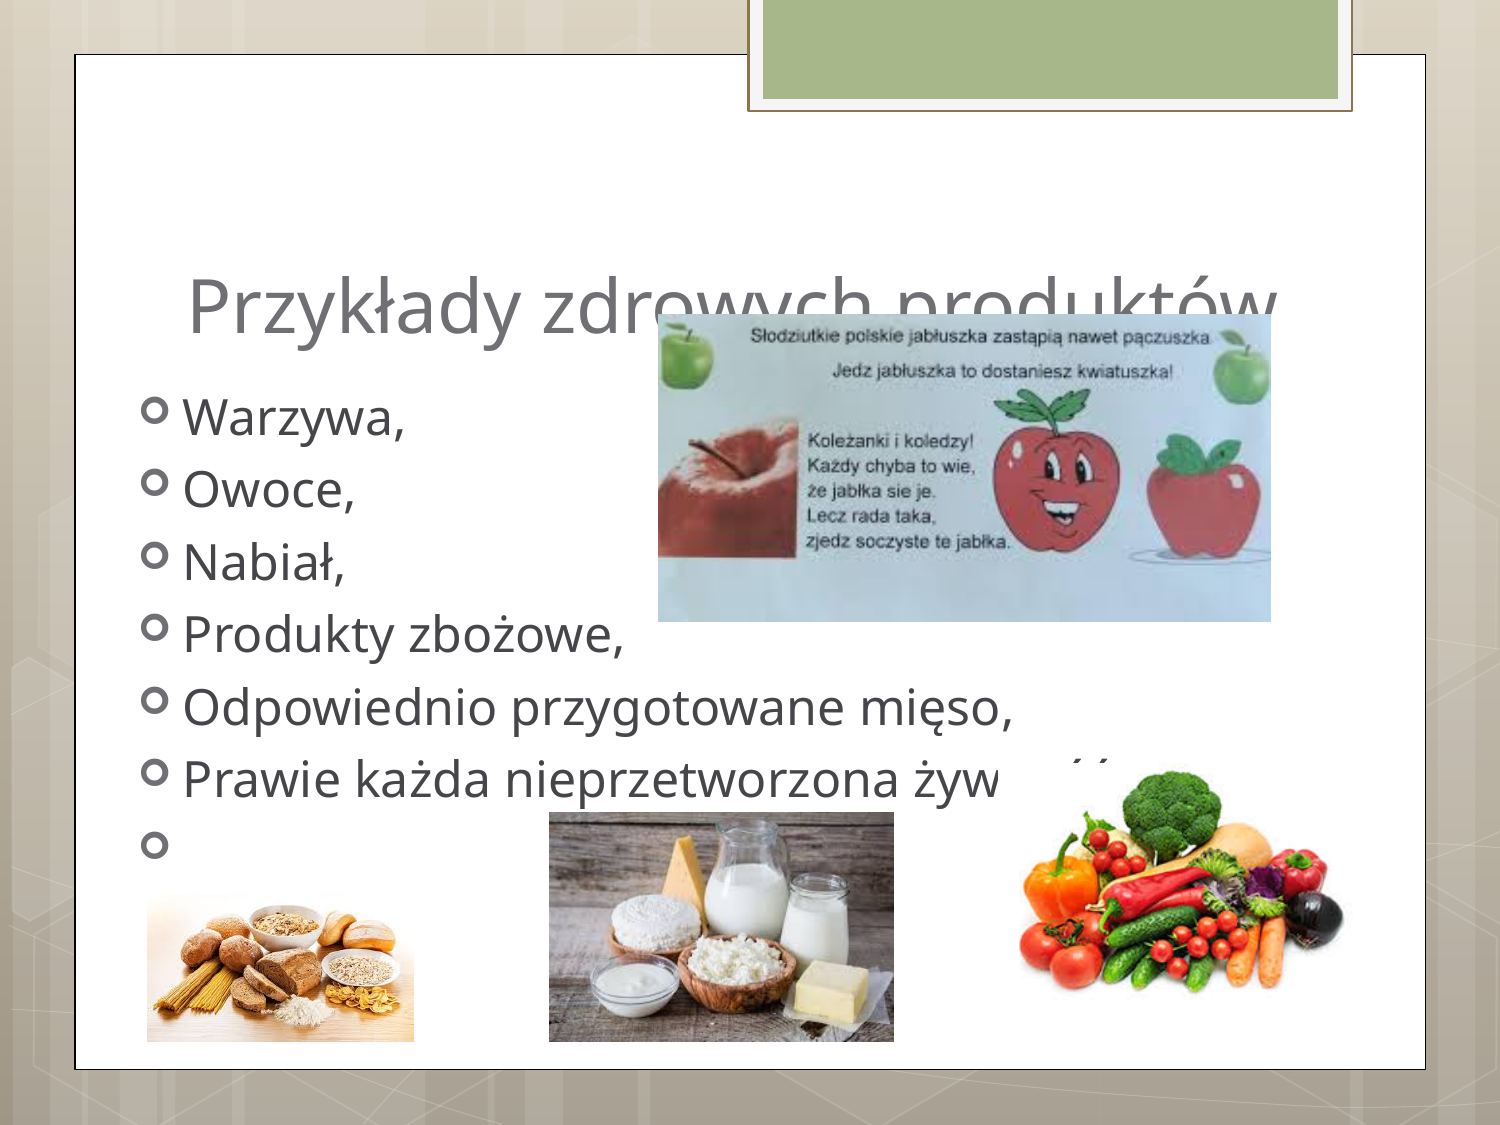

# Przykłady zdrowych produktów
Warzywa,
Owoce,
Nabiał,
Produkty zbożowe,
Odpowiednio przygotowane mięso,
Prawie każda nieprzetworzona żywność,